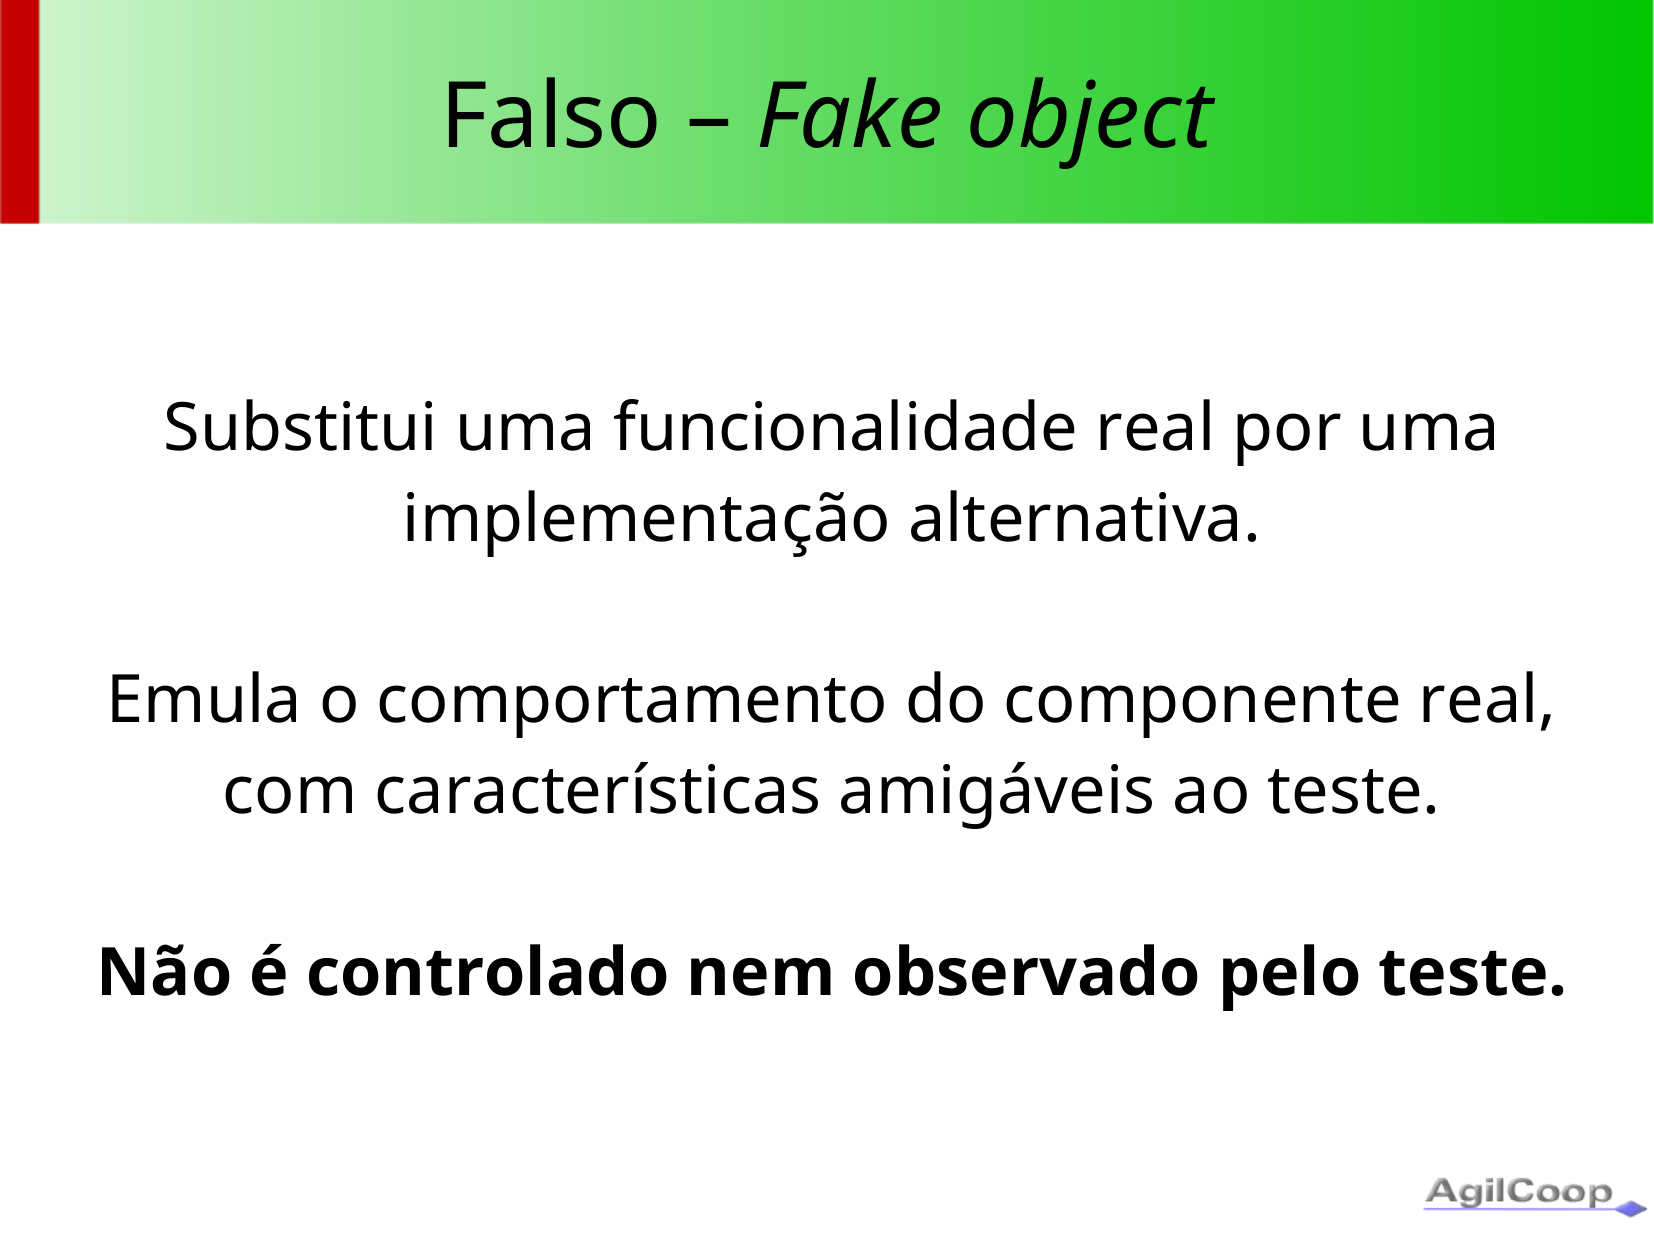

# Falso – Fake object
Substitui uma funcionalidade real por uma implementação alternativa.
Emula o comportamento do componente real, com características amigáveis ao teste.
Não é controlado nem observado pelo teste.